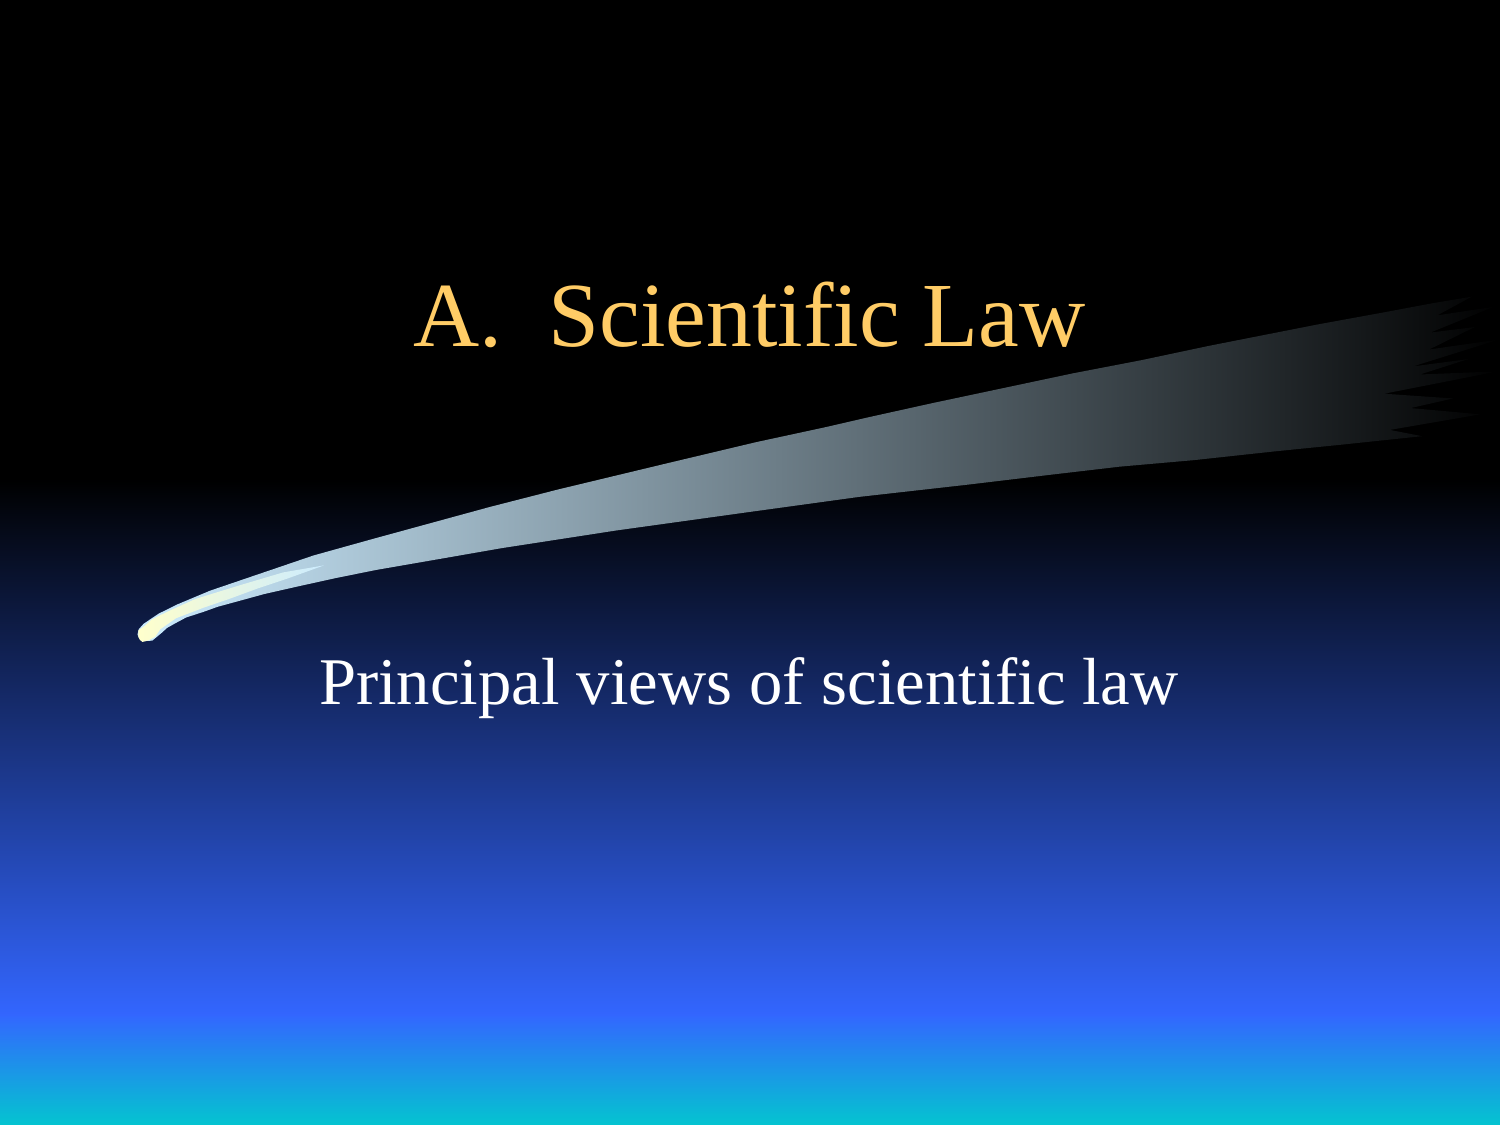

# A. Scientific Law
Principal views of scientific law